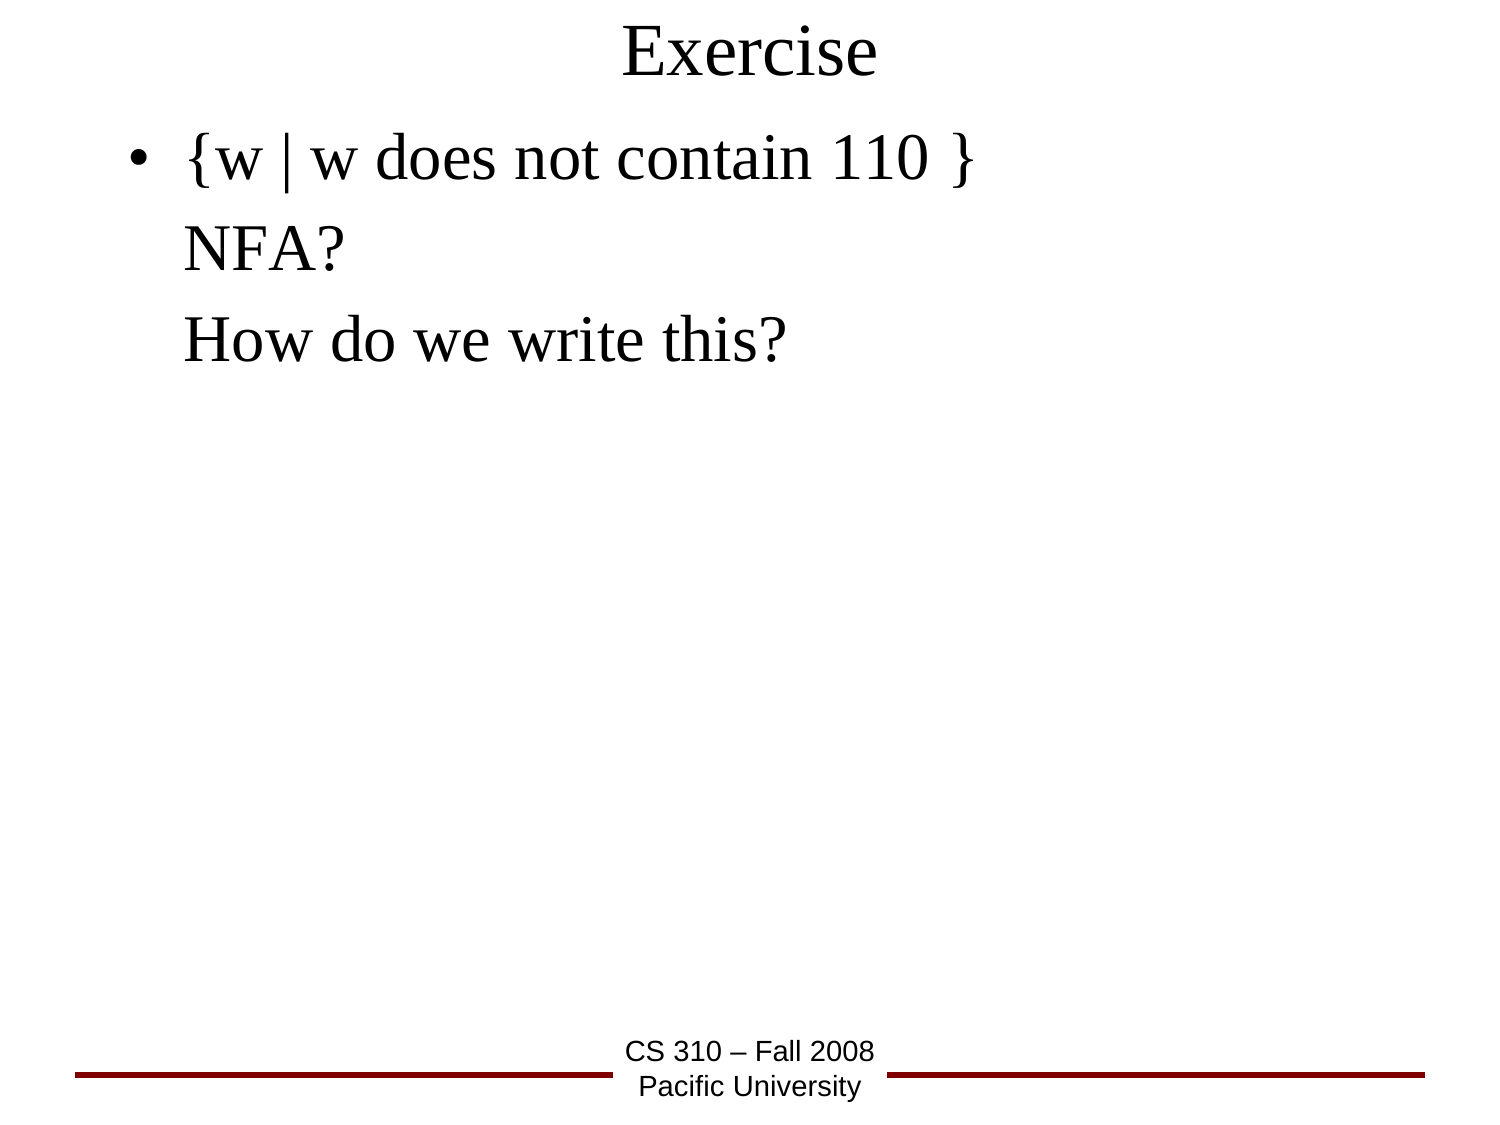

# Exercise
{w | w does not contain 110 }
	NFA?
	How do we write this?